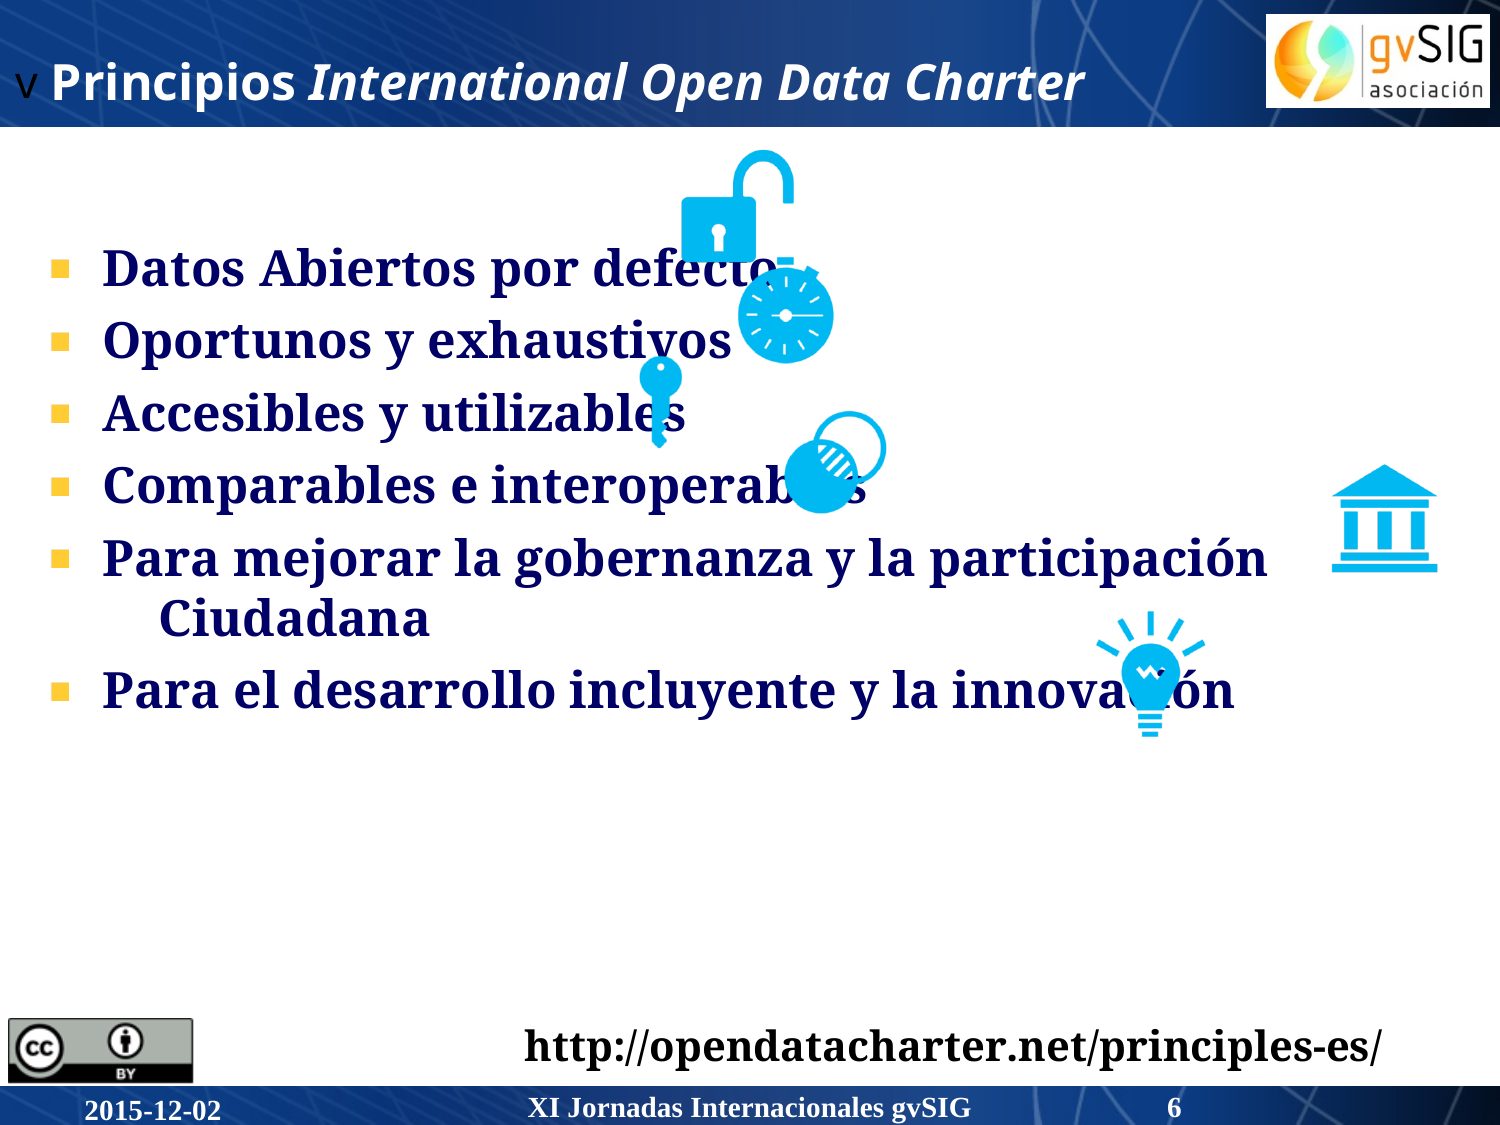

# Principios International Open Data Charter
Datos Abiertos por defecto
Oportunos y exhaustivos
Accesibles y utilizables
Comparables e interoperables
Para mejorar la gobernanza y la participación Ciudadana
Para el desarrollo incluyente y la innovación
http://opendatacharter.net/principles-es/